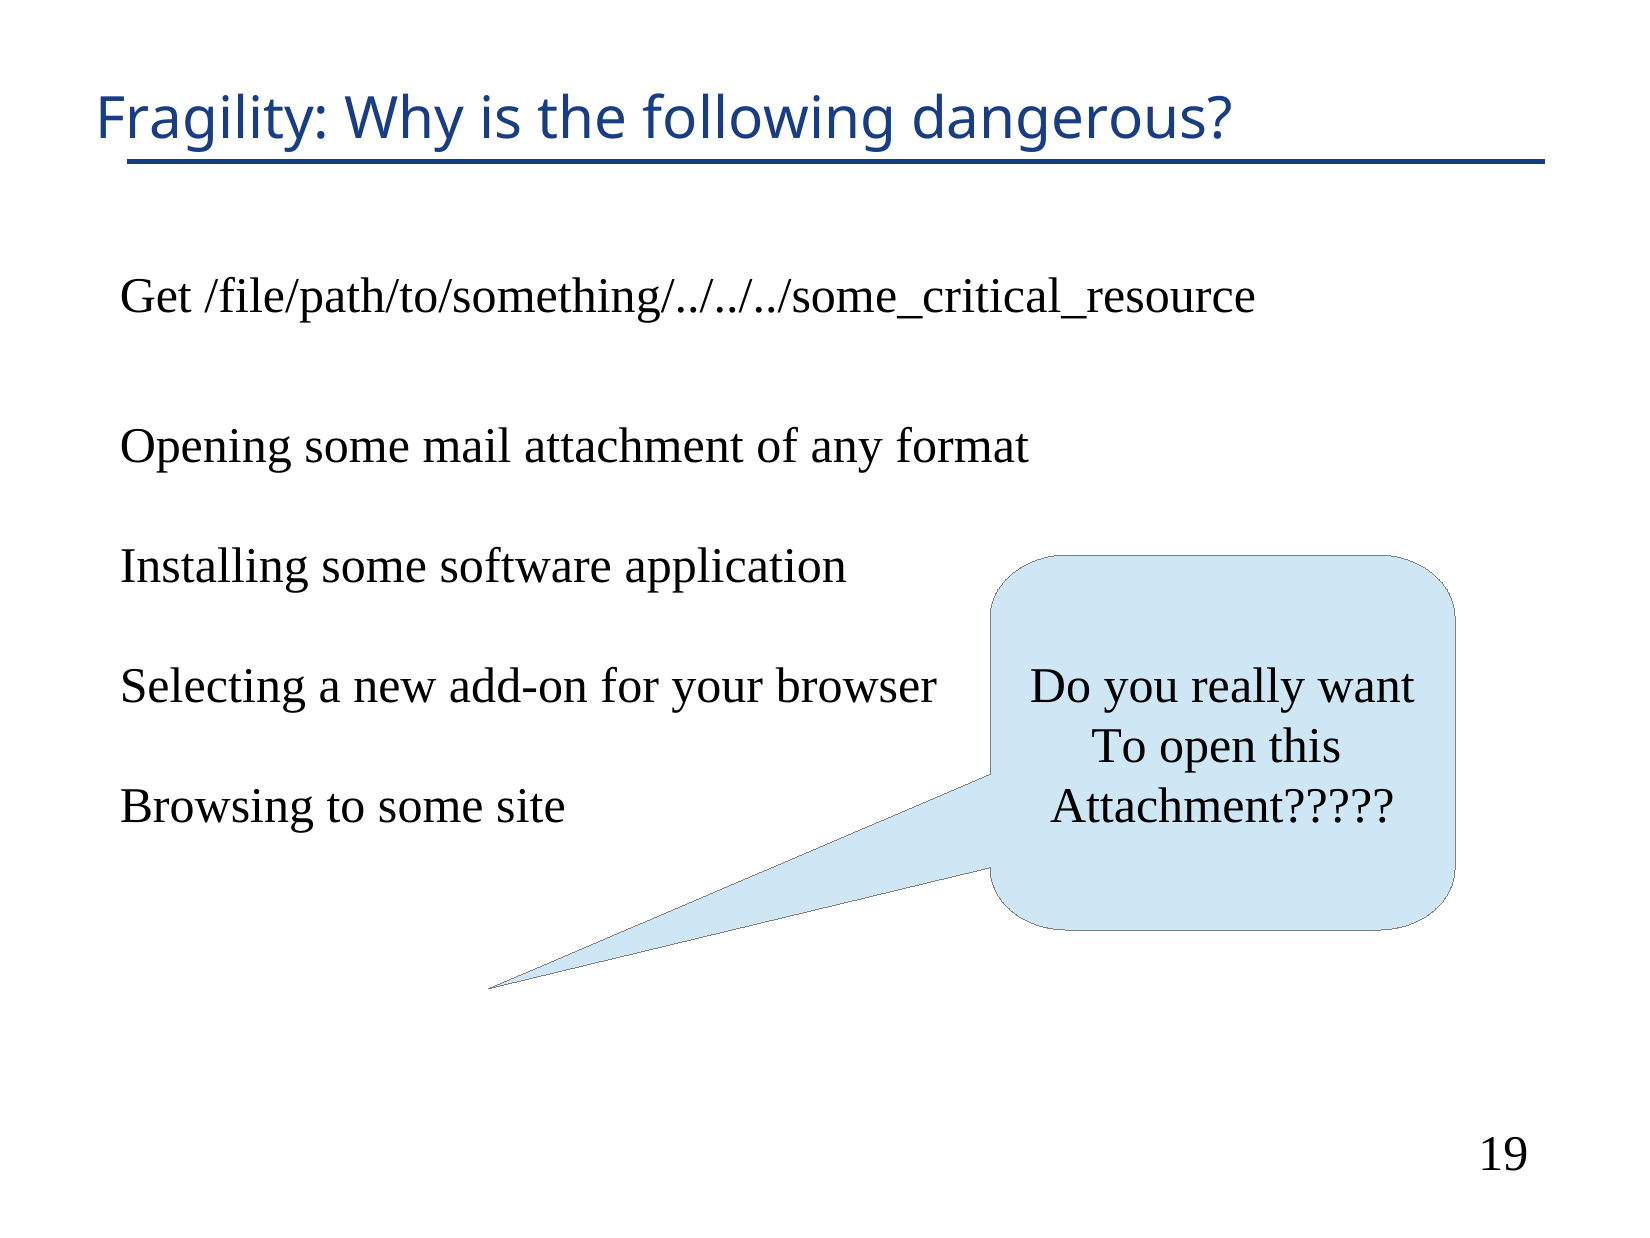

# Fragility: Why is the following dangerous?
Get /file/path/to/something/../../../some_critical_resource
Opening some mail attachment of any format
Installing some software application
Selecting a new add-on for your browser
Browsing to some site
Do you really want
To open this
Attachment?????
19